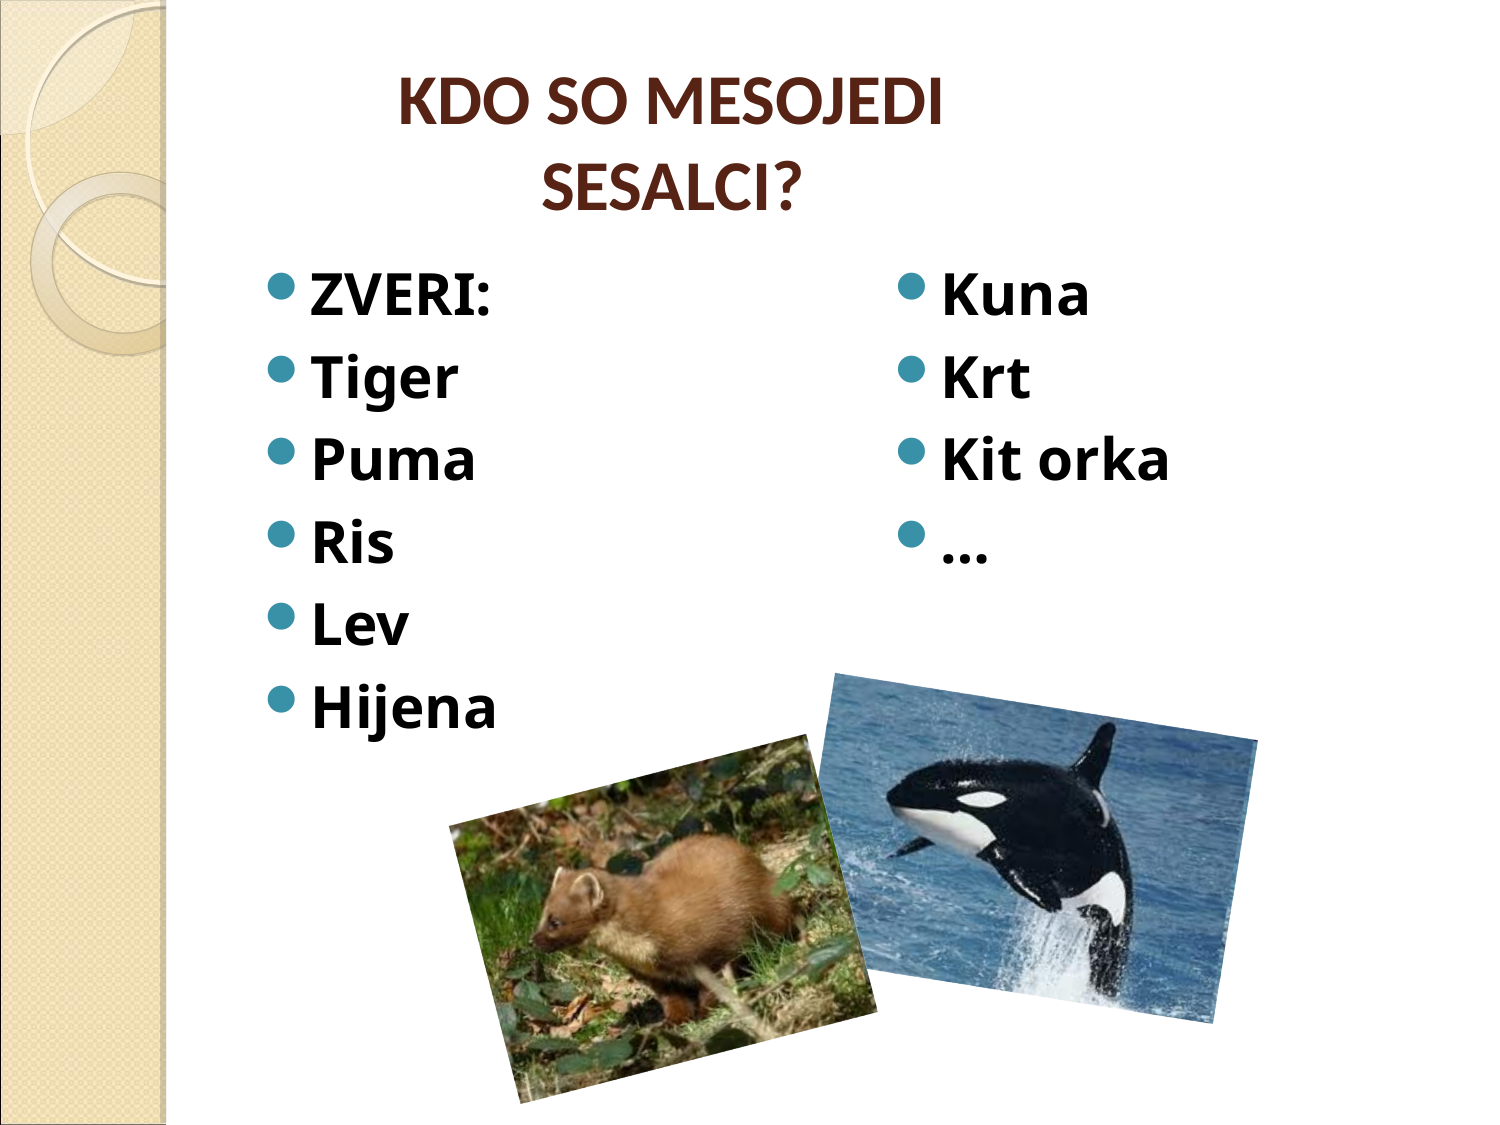

# KDO SO MESOJEDI SESALCI?
ZVERI:
Tiger
Puma
Ris
Lev
Hijena
Kuna
Krt
Kit orka
…